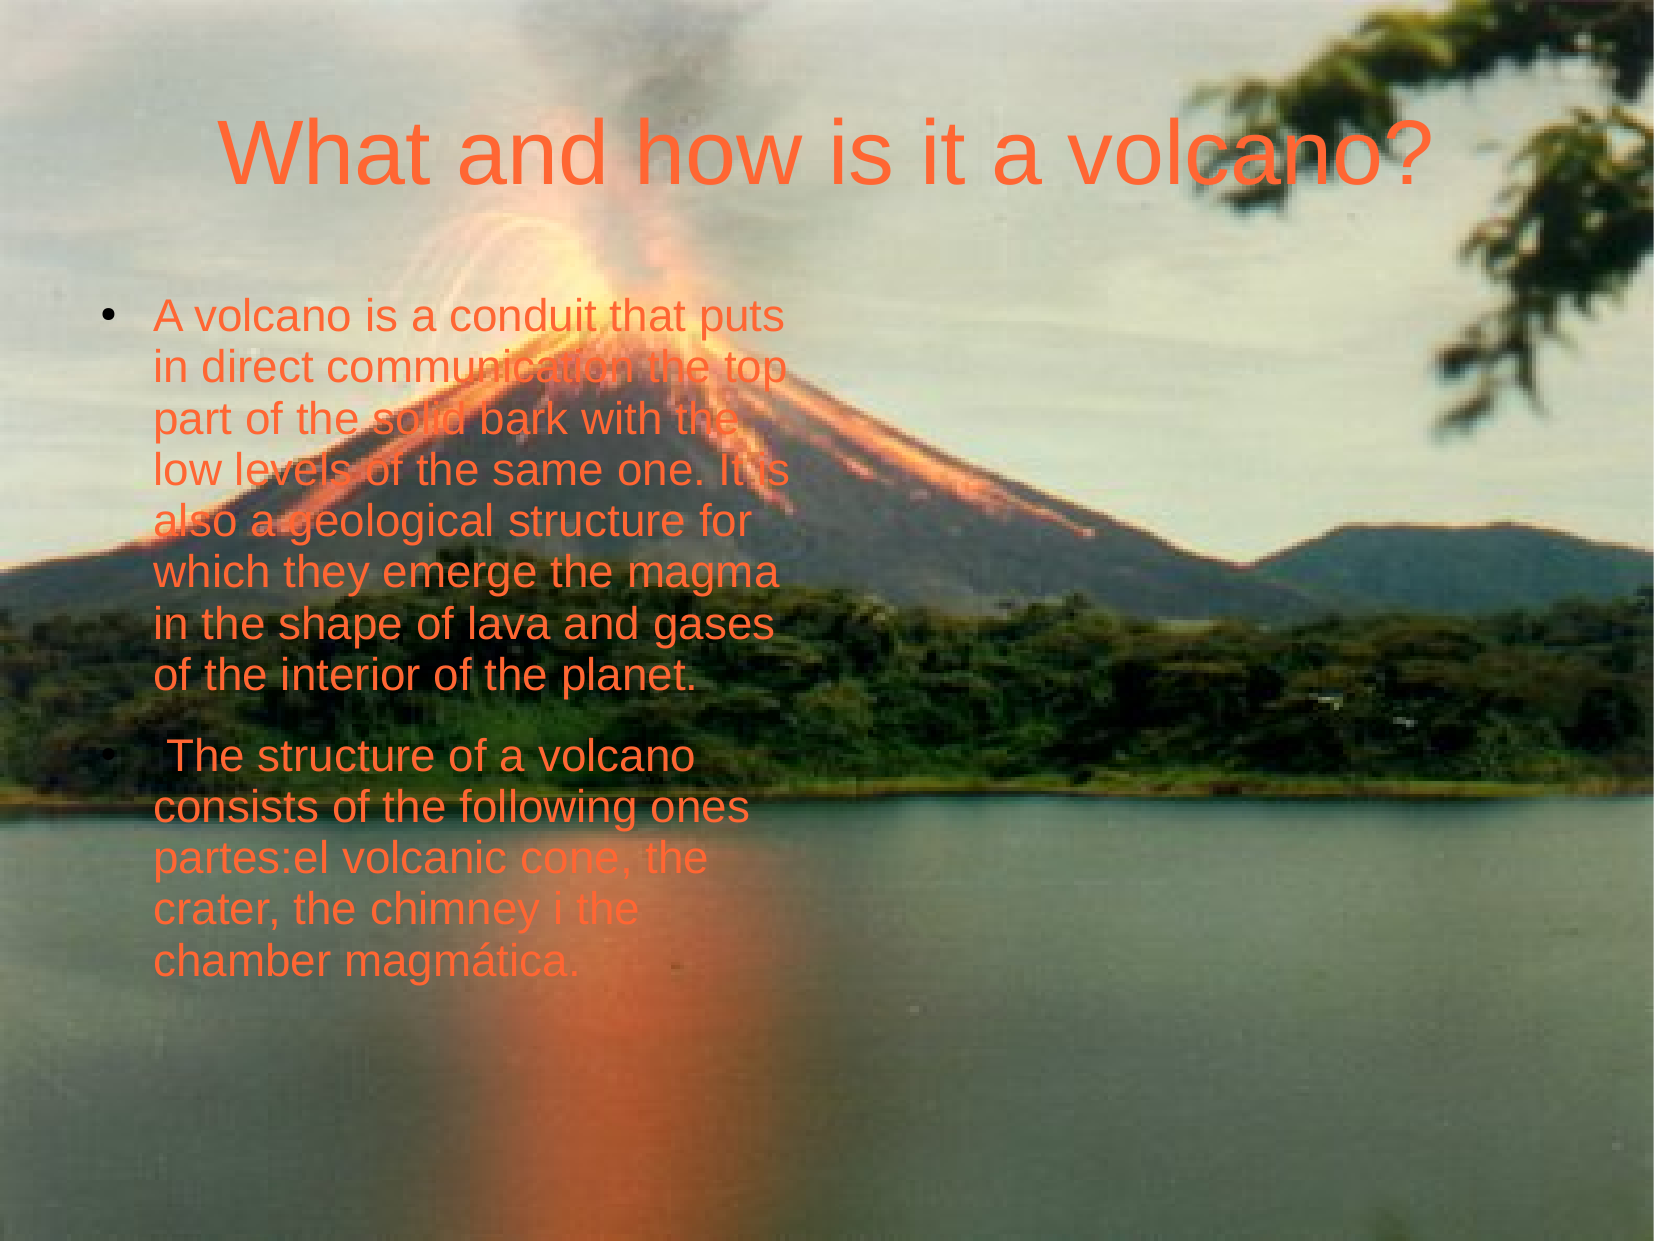

# What and how is it a volcano?
A volcano is a conduit that puts in direct communication the top part of the solid bark with the low levels of the same one. It is also a geological structure for which they emerge the magma in the shape of lava and gases of the interior of the planet.
 The structure of a volcano consists of the following ones partes:el volcanic cone, the crater, the chimney i the chamber magmática.